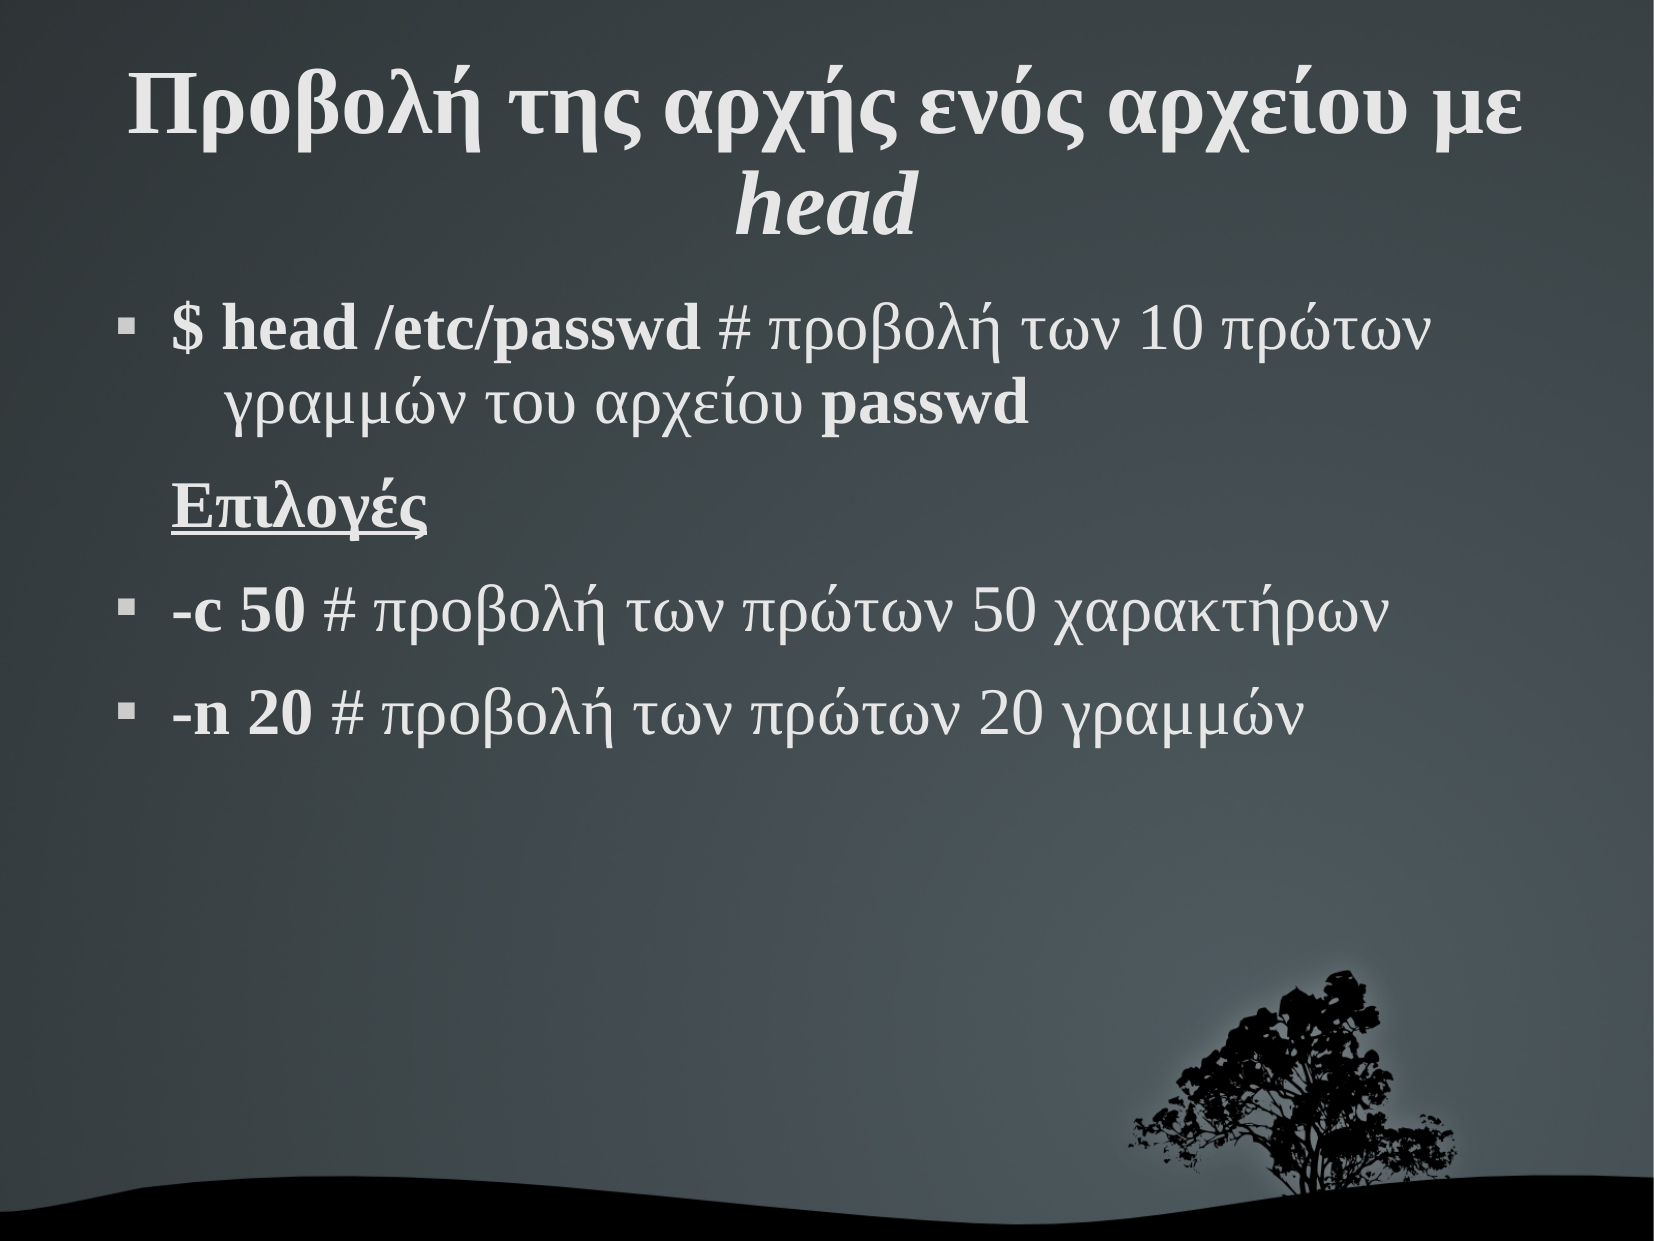

# Προβολή της αρχής ενός αρχείου με head
$ head /etc/passwd # προβολή των 10 πρώτων γραμμών του αρχείου passwd
Επιλογές
-c 50 # προβολή των πρώτων 50 χαρακτήρων
-n 20 # προβολή των πρώτων 20 γραμμών